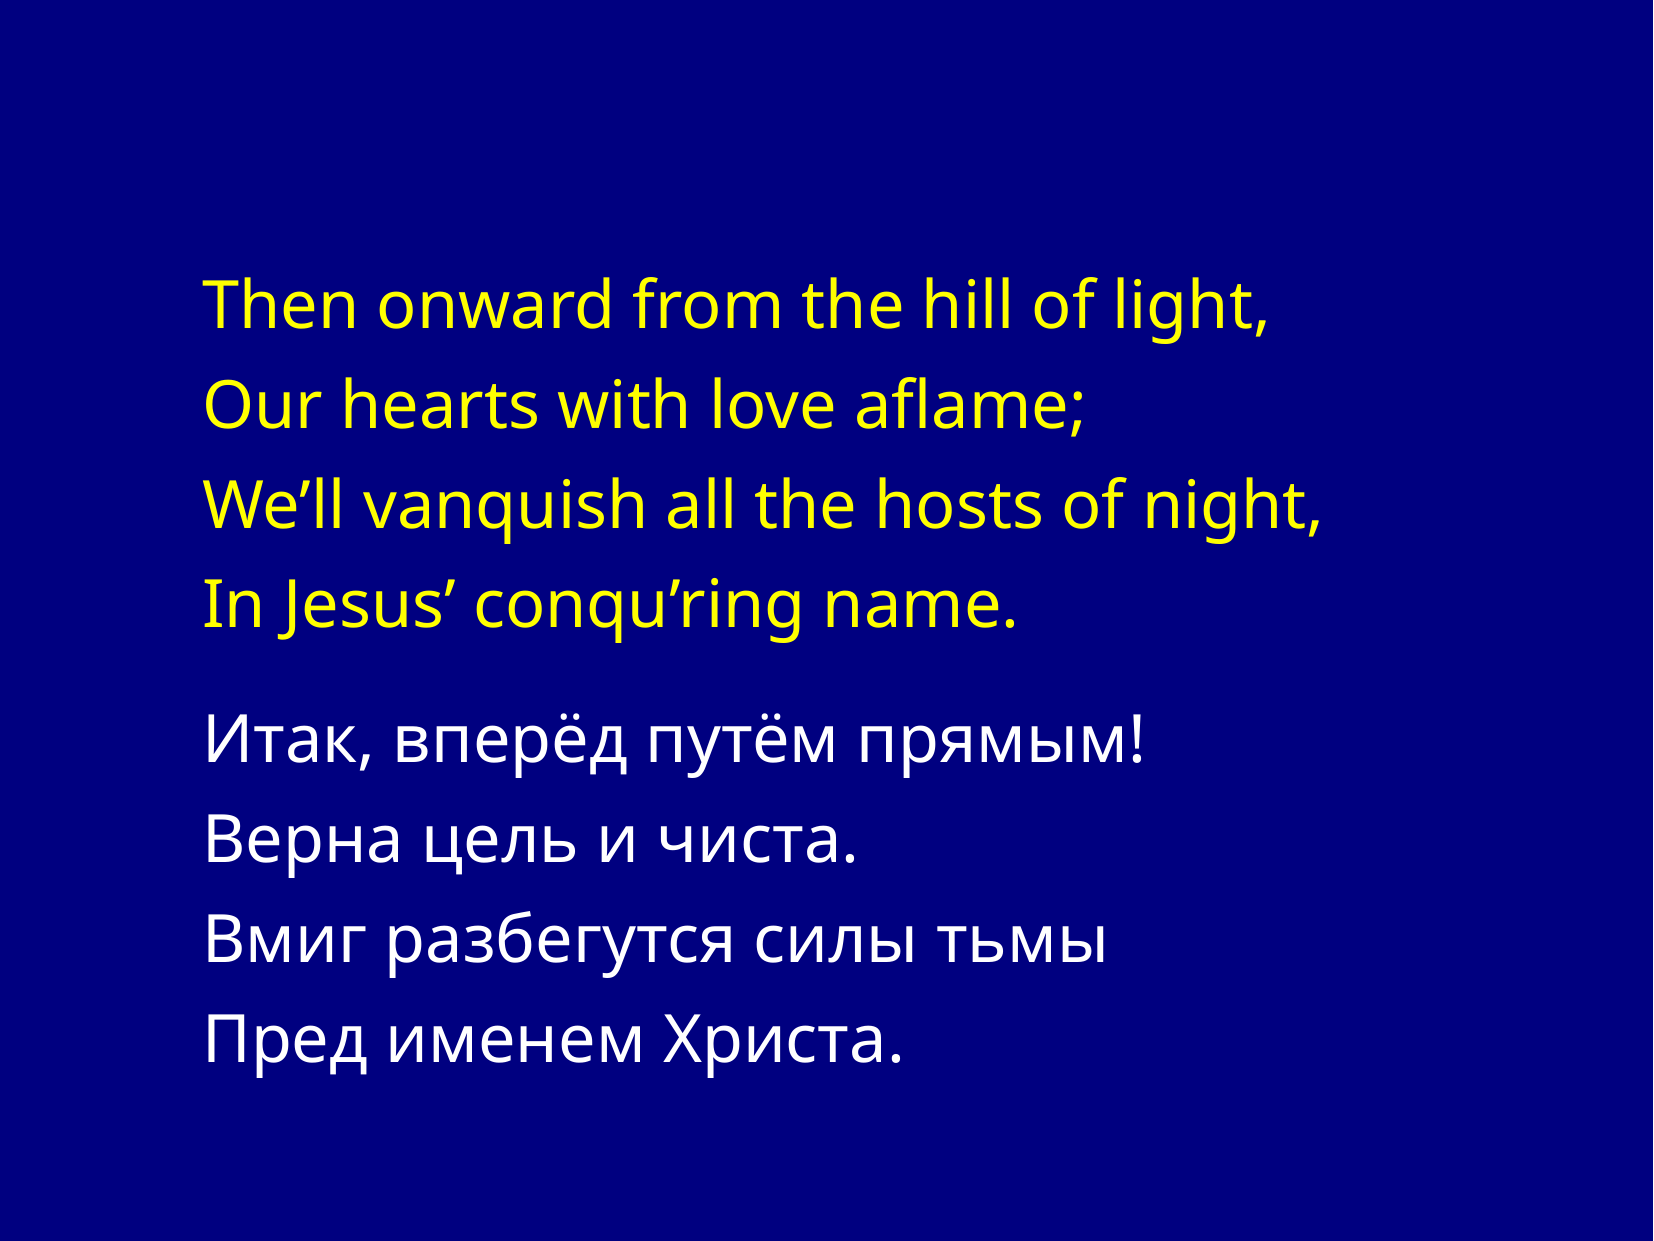

Then onward from the hill of light,
	Our hearts with love aflame;
	We’ll vanquish all the hosts of night,
	In Jesus’ conqu’ring name.
	Итак, вперёд путём прямым!
	Верна цель и чиста.
	Вмиг разбегутся силы тьмы
	Пред именем Христа.